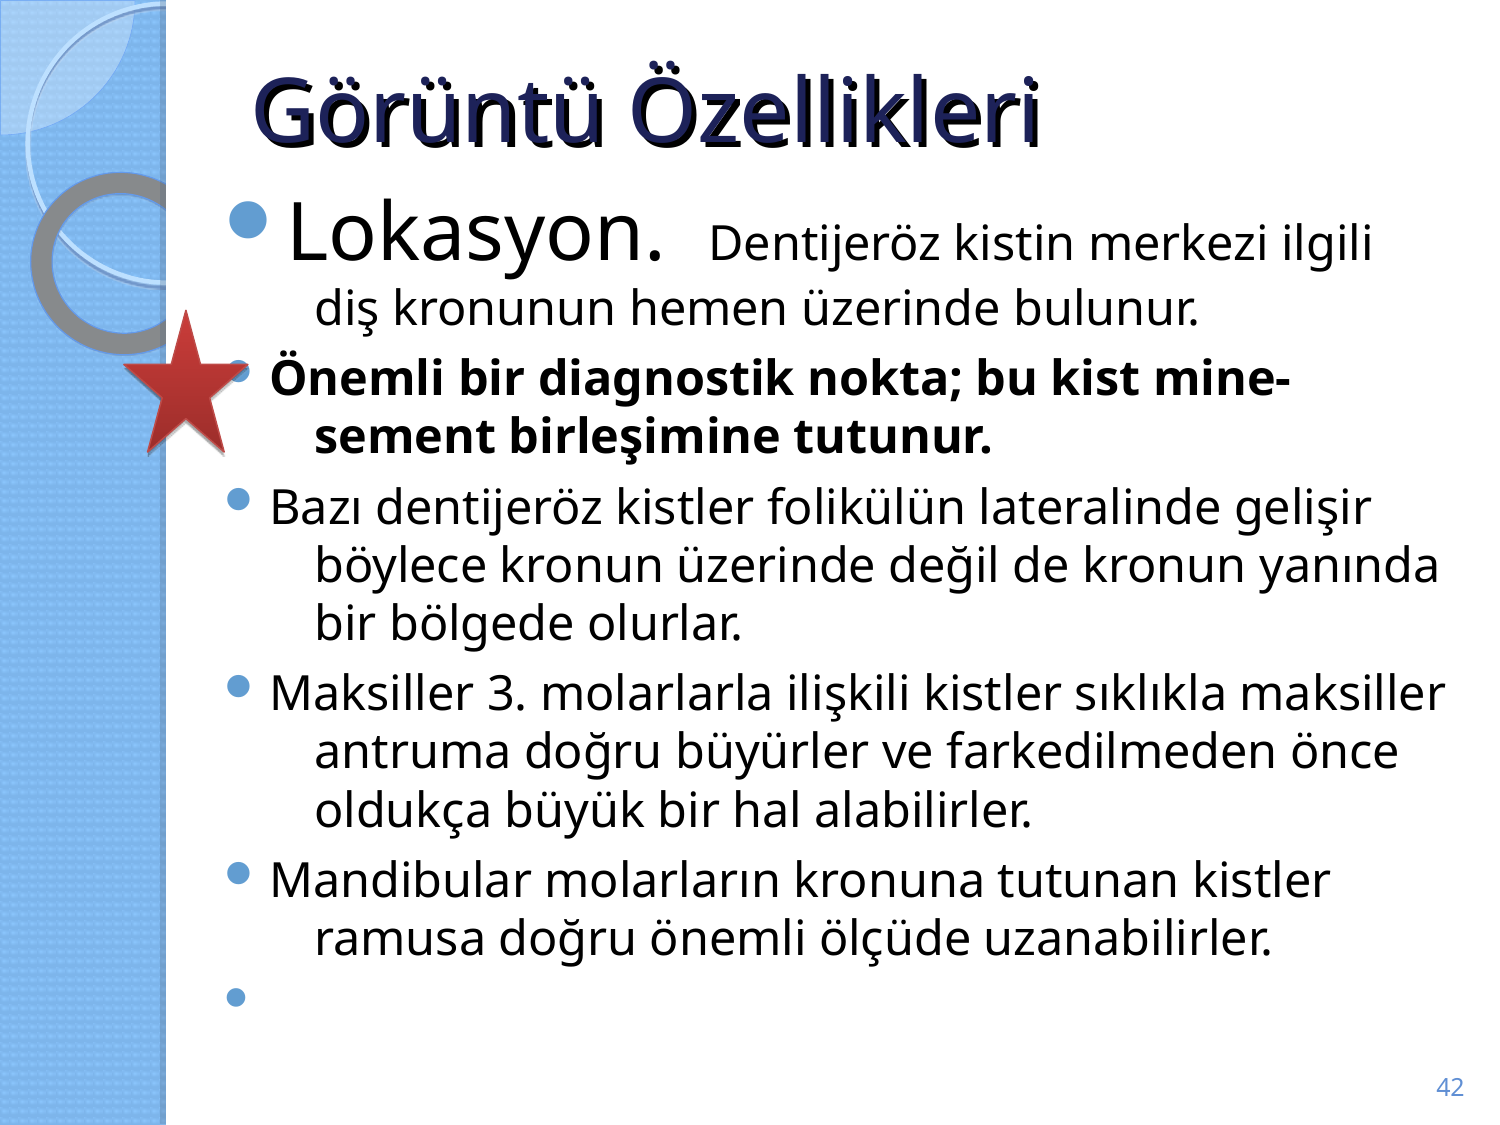

# Görüntü Özellikleri
Lokasyon. Dentijeröz kistin merkezi ilgili diş kronunun hemen üzerinde bulunur.
Önemli bir diagnostik nokta; bu kist mine- sement birleşimine tutunur.
Bazı dentijeröz kistler folikülün lateralinde gelişir böylece kronun üzerinde değil de kronun yanında bir bölgede olurlar.
Maksiller 3. molarlarla ilişkili kistler sıklıkla maksiller antruma doğru büyürler ve farkedilmeden önce oldukça büyük bir hal alabilirler.
Mandibular molarların kronuna tutunan kistler ramusa doğru önemli ölçüde uzanabilirler.